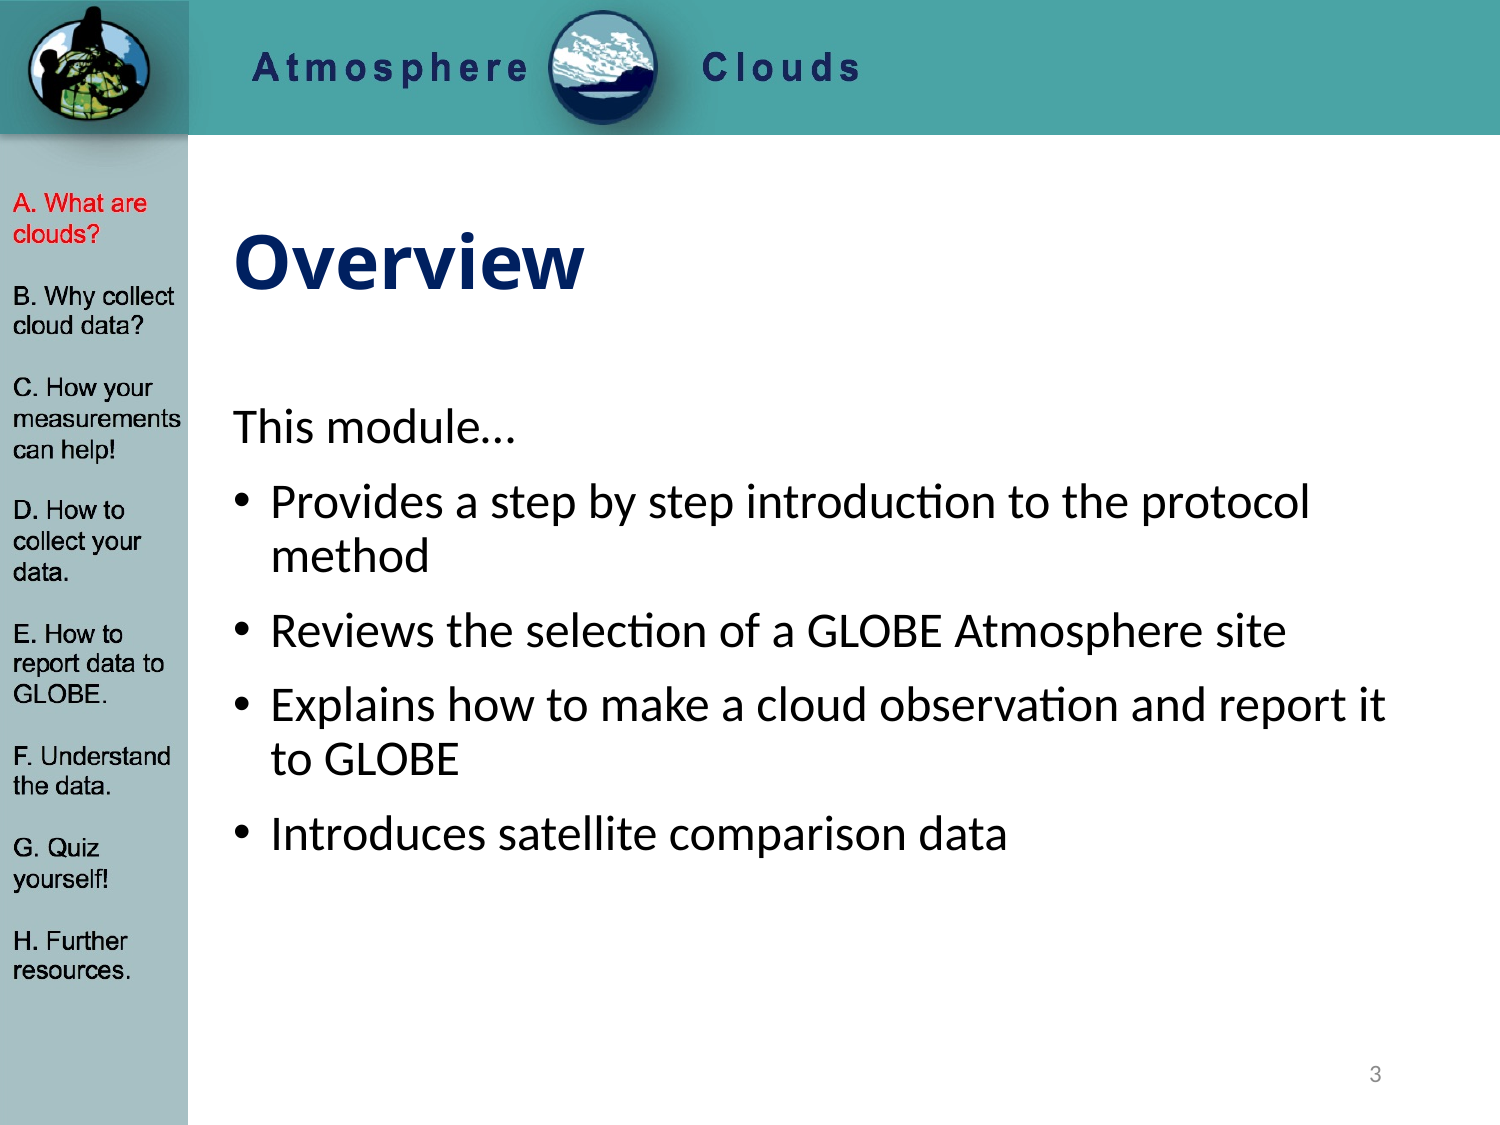

# Overview
This module…
Provides a step by step introduction to the protocol method
Reviews the selection of a GLOBE Atmosphere site
Explains how to make a cloud observation and report it to GLOBE
Introduces satellite comparison data